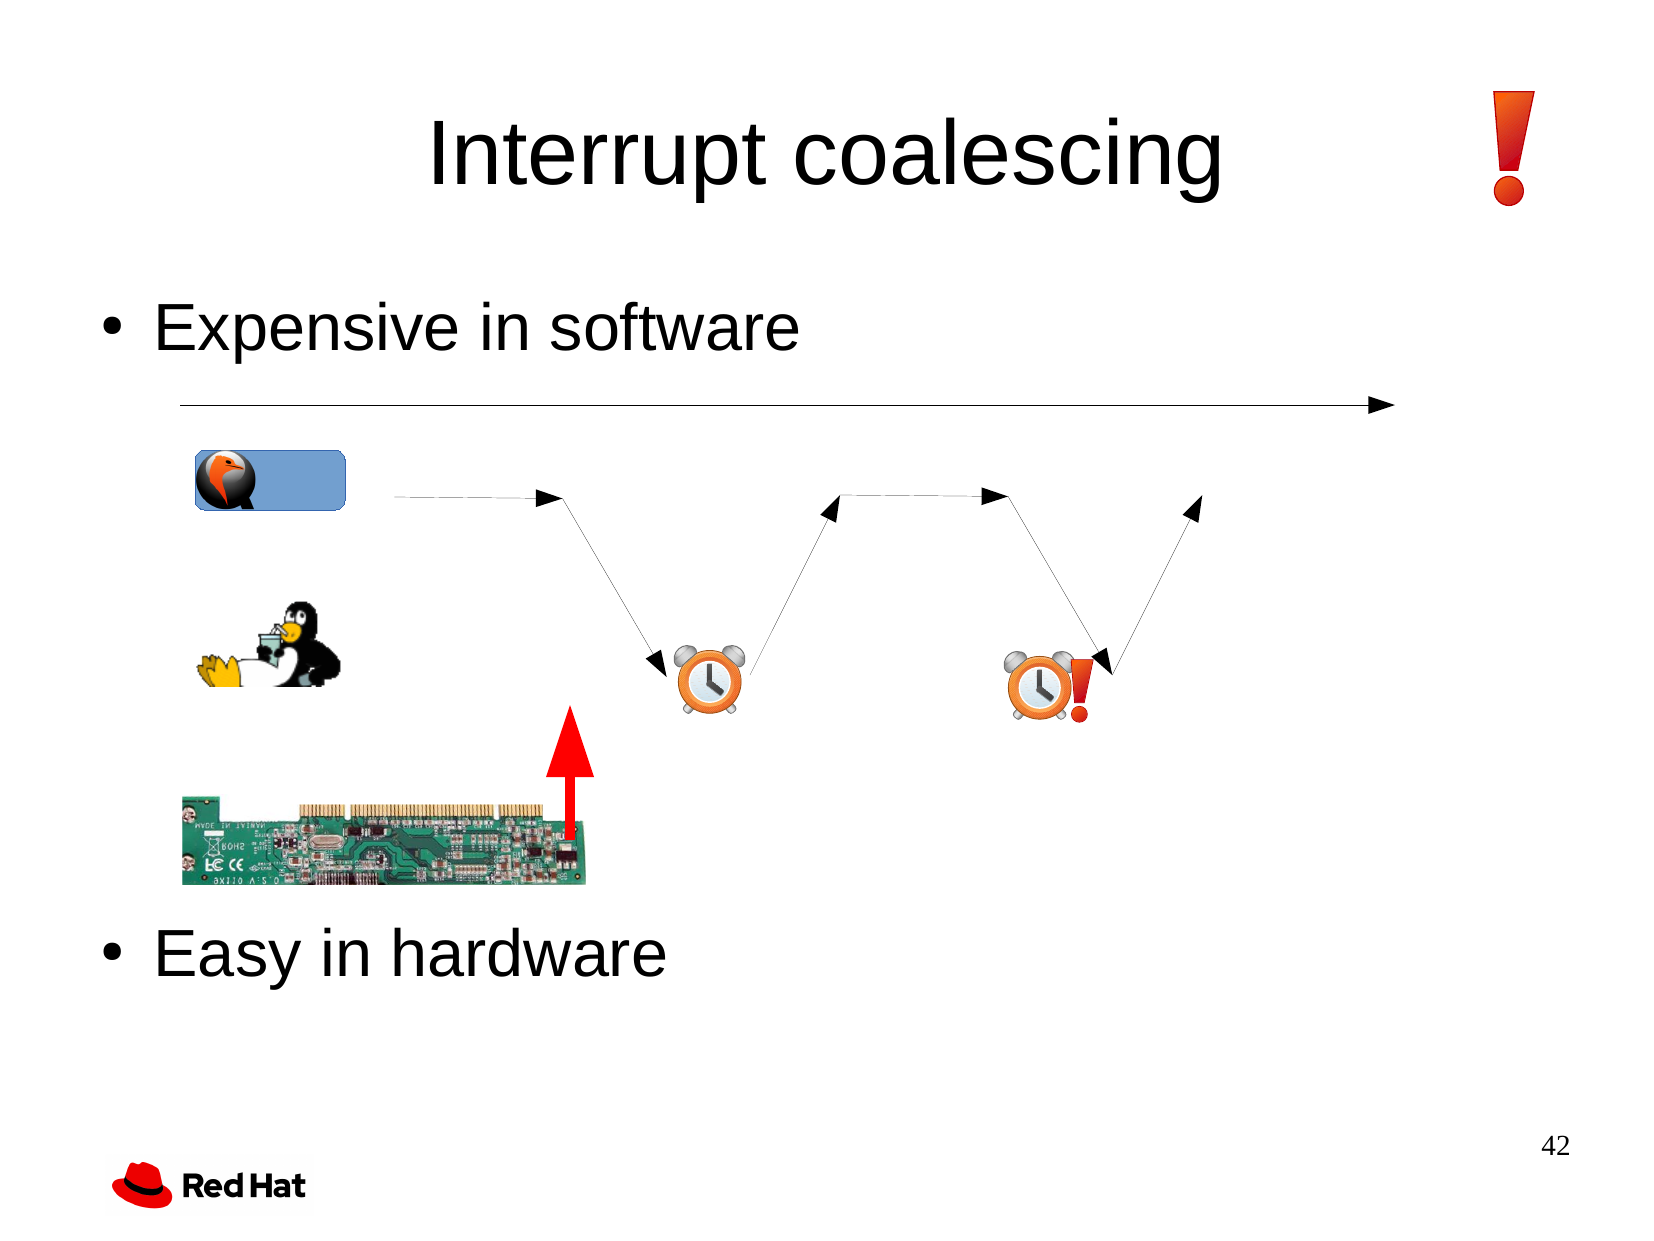

# Interrupt coalescing
Expensive in software
Easy in hardware
42